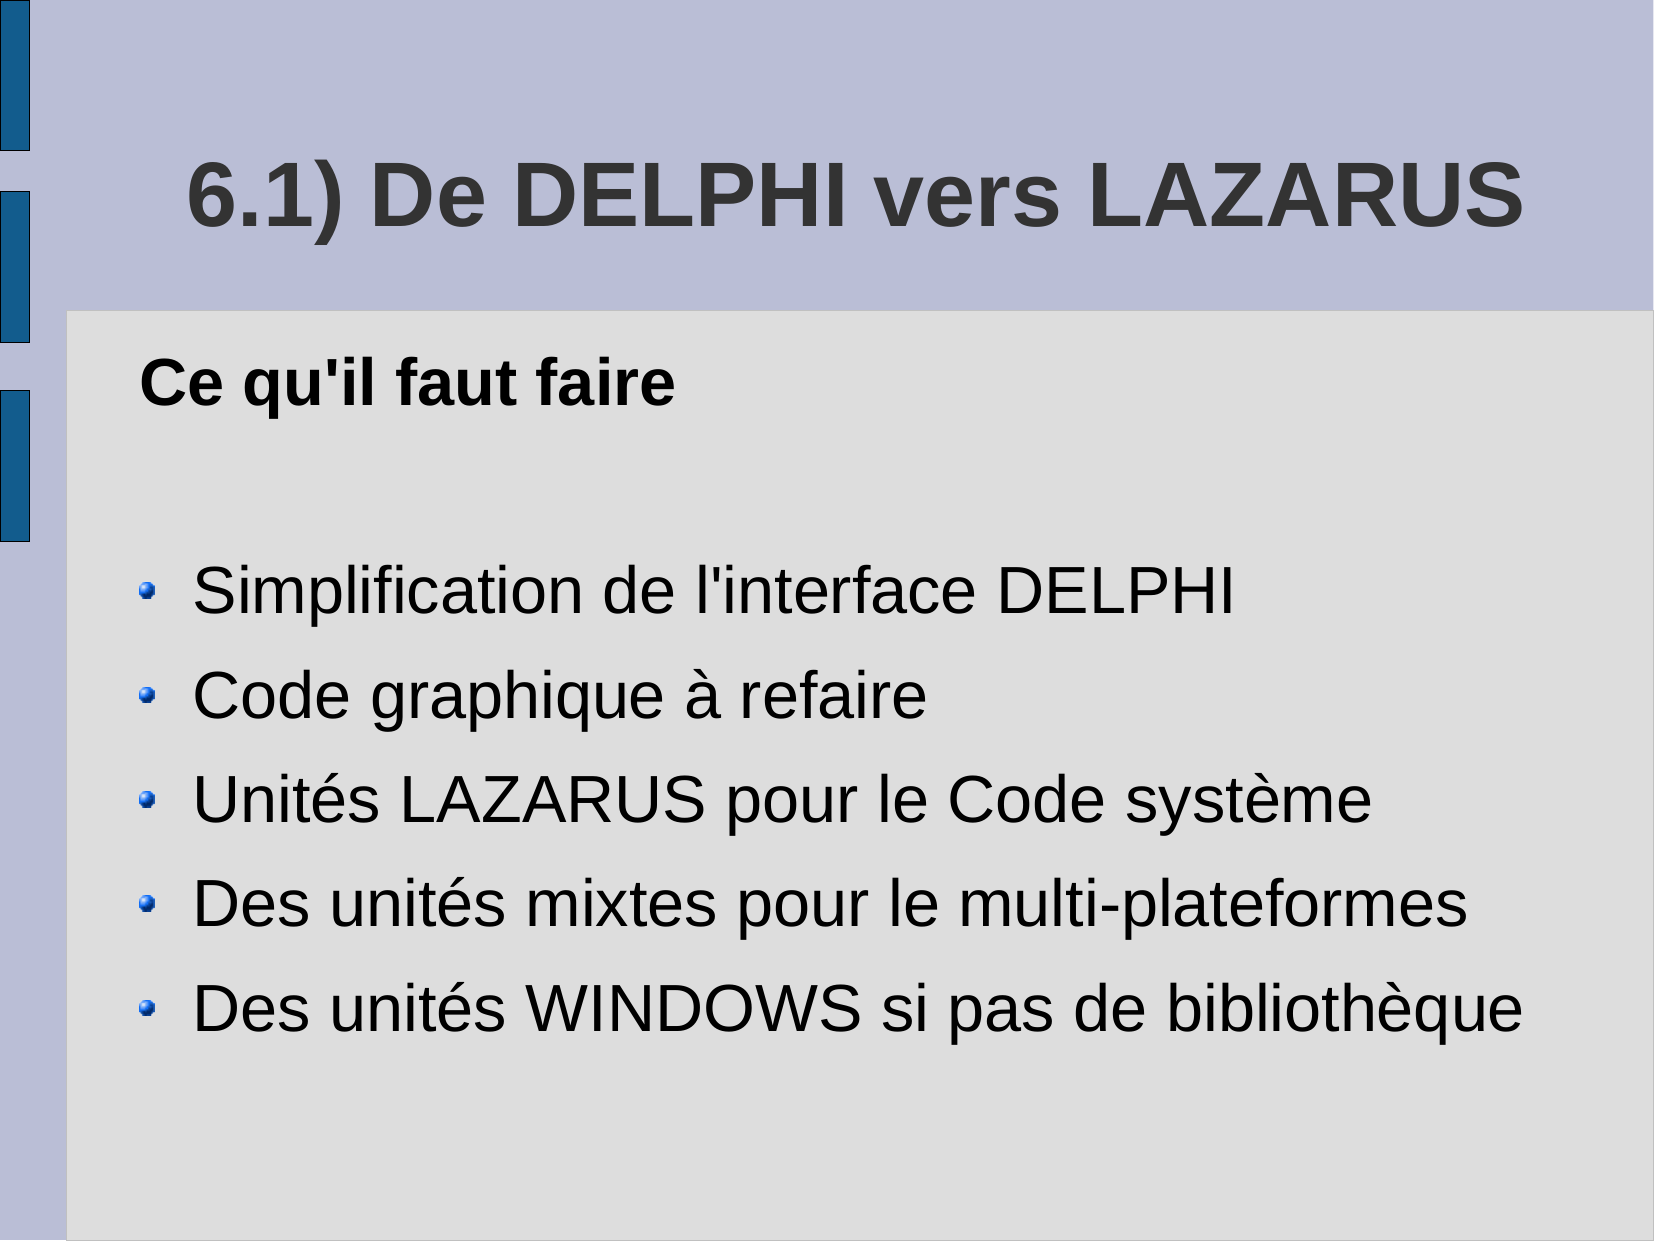

# 6.1) De DELPHI vers LAZARUS
Ce qu'il faut faire
Simplification de l'interface DELPHI
Code graphique à refaire
Unités LAZARUS pour le Code système
Des unités mixtes pour le multi-plateformes
Des unités WINDOWS si pas de bibliothèque